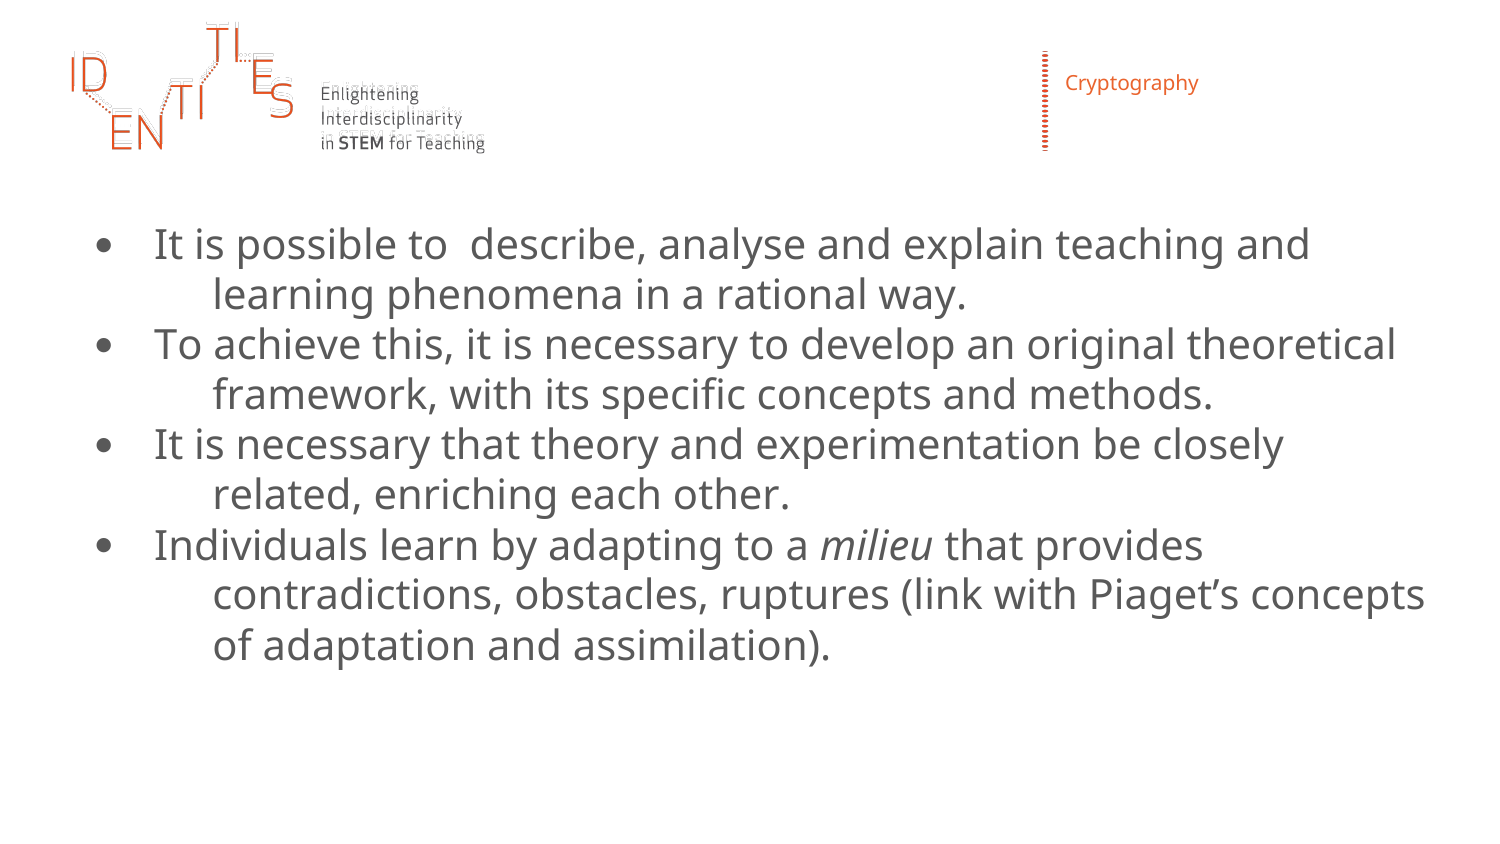

Cryptography
It is possible to describe, analyse and explain teaching and learning phenomena in a rational way.
To achieve this, it is necessary to develop an original theoretical framework, with its specific concepts and methods.
It is necessary that theory and experimentation be closely related, enriching each other.
Individuals learn by adapting to a milieu that provides contradictions, obstacles, ruptures (link with Piaget’s concepts of adaptation and assimilation).